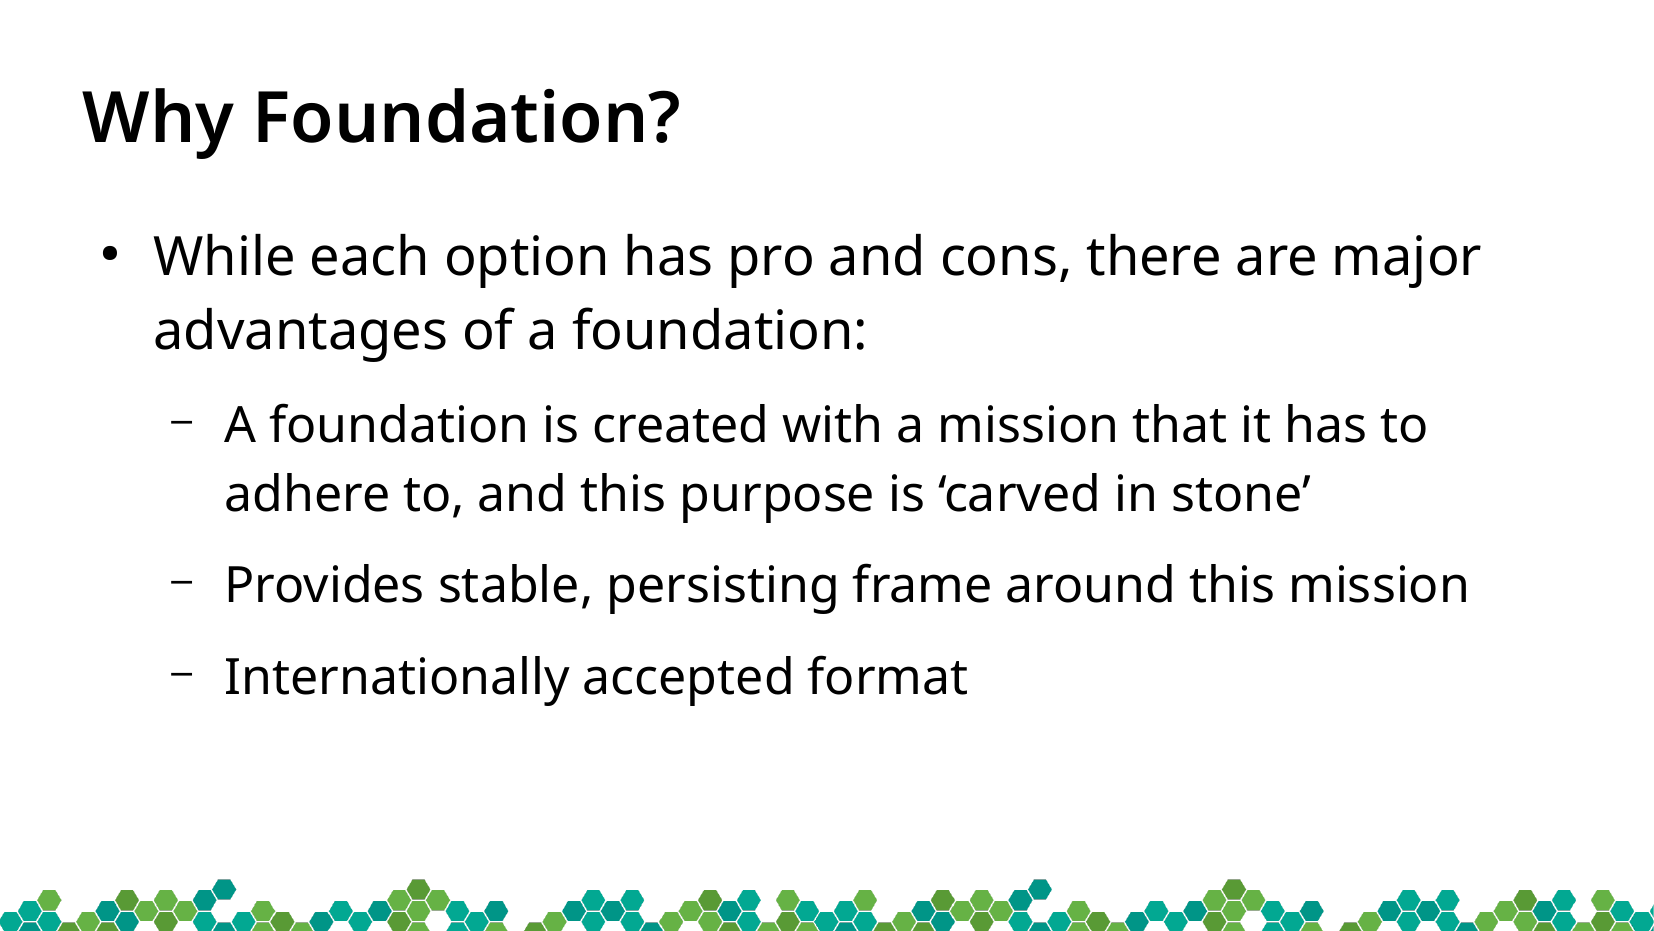

# Why Foundation?
While each option has pro and cons, there are major advantages of a foundation:
A foundation is created with a mission that it has to adhere to, and this purpose is ‘carved in stone’
Provides stable, persisting frame around this mission
Internationally accepted format